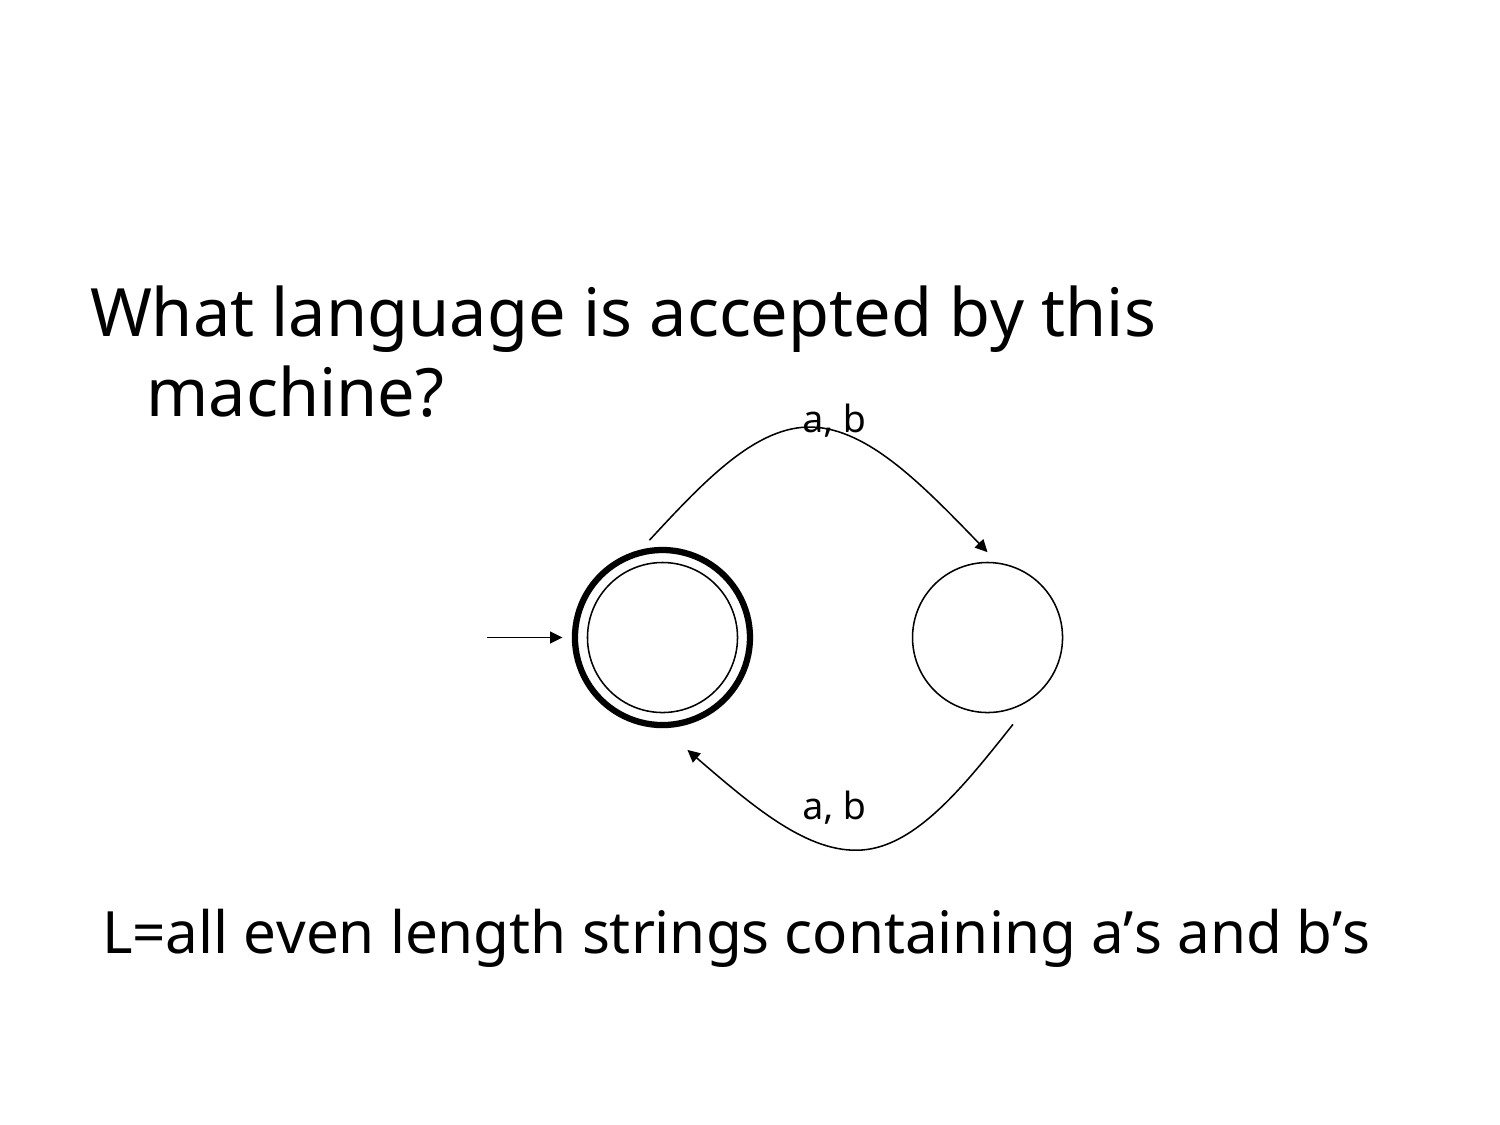

#
What language is accepted by this machine?
a, b
a, b
L=all even length strings containing a’s and b’s